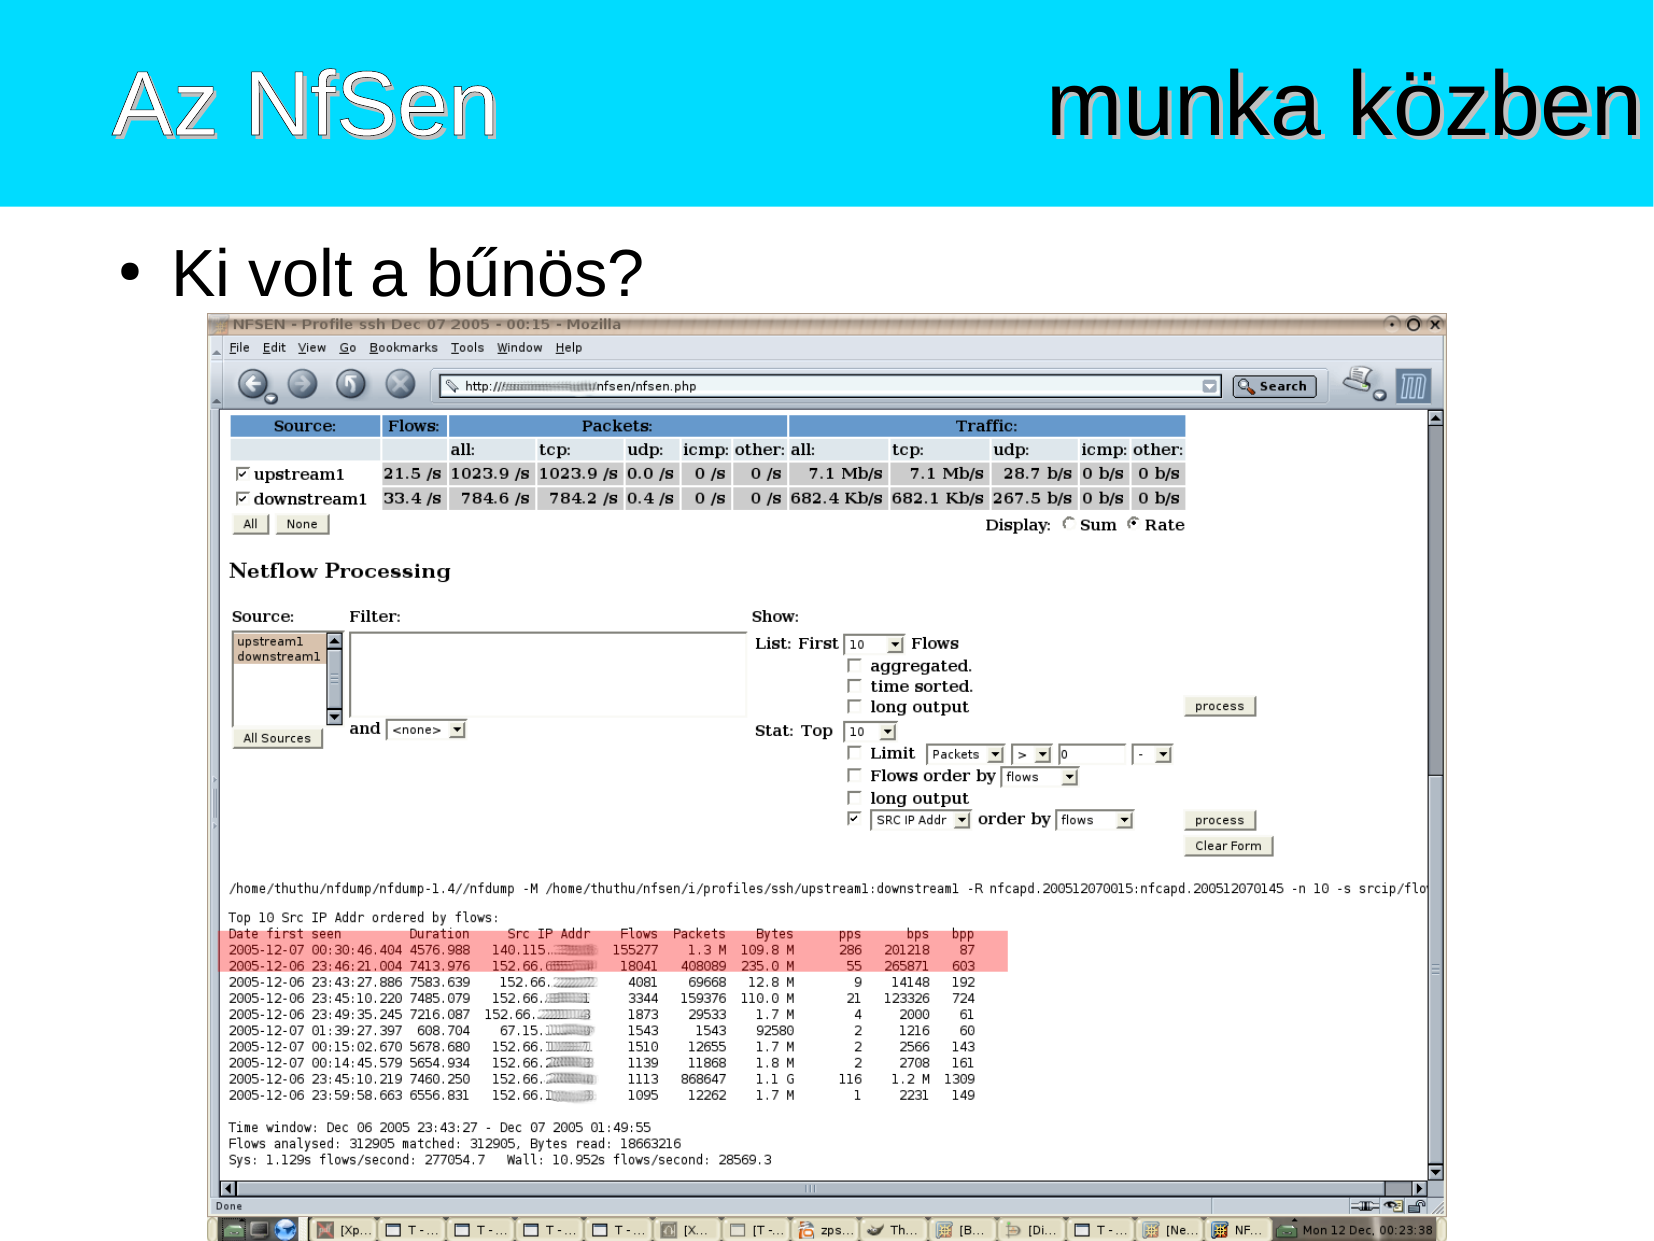

Az NfSen	munka közben
# Ki volt a bűnös?